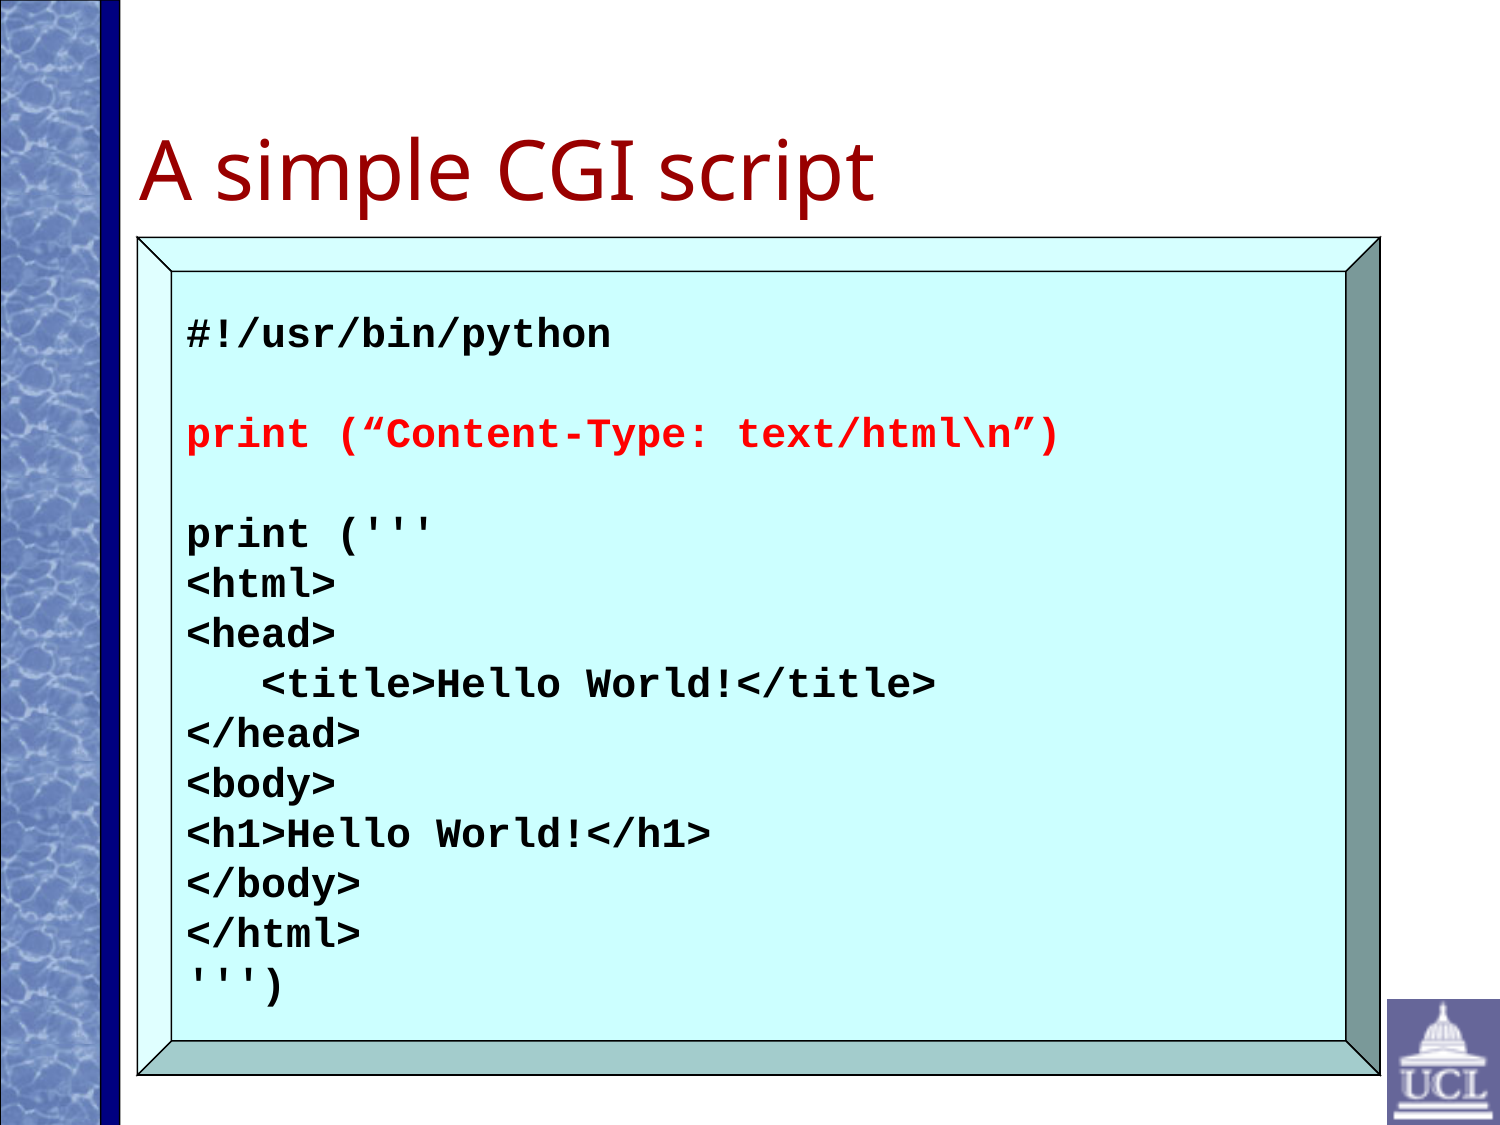

# A simple CGI script
#!/usr/bin/python
print (“Content-Type: text/html\n”)
print ('''
<html>
<head>
 <title>Hello World!</title>
</head>
<body>
<h1>Hello World!</h1>
</body>
</html>
''')